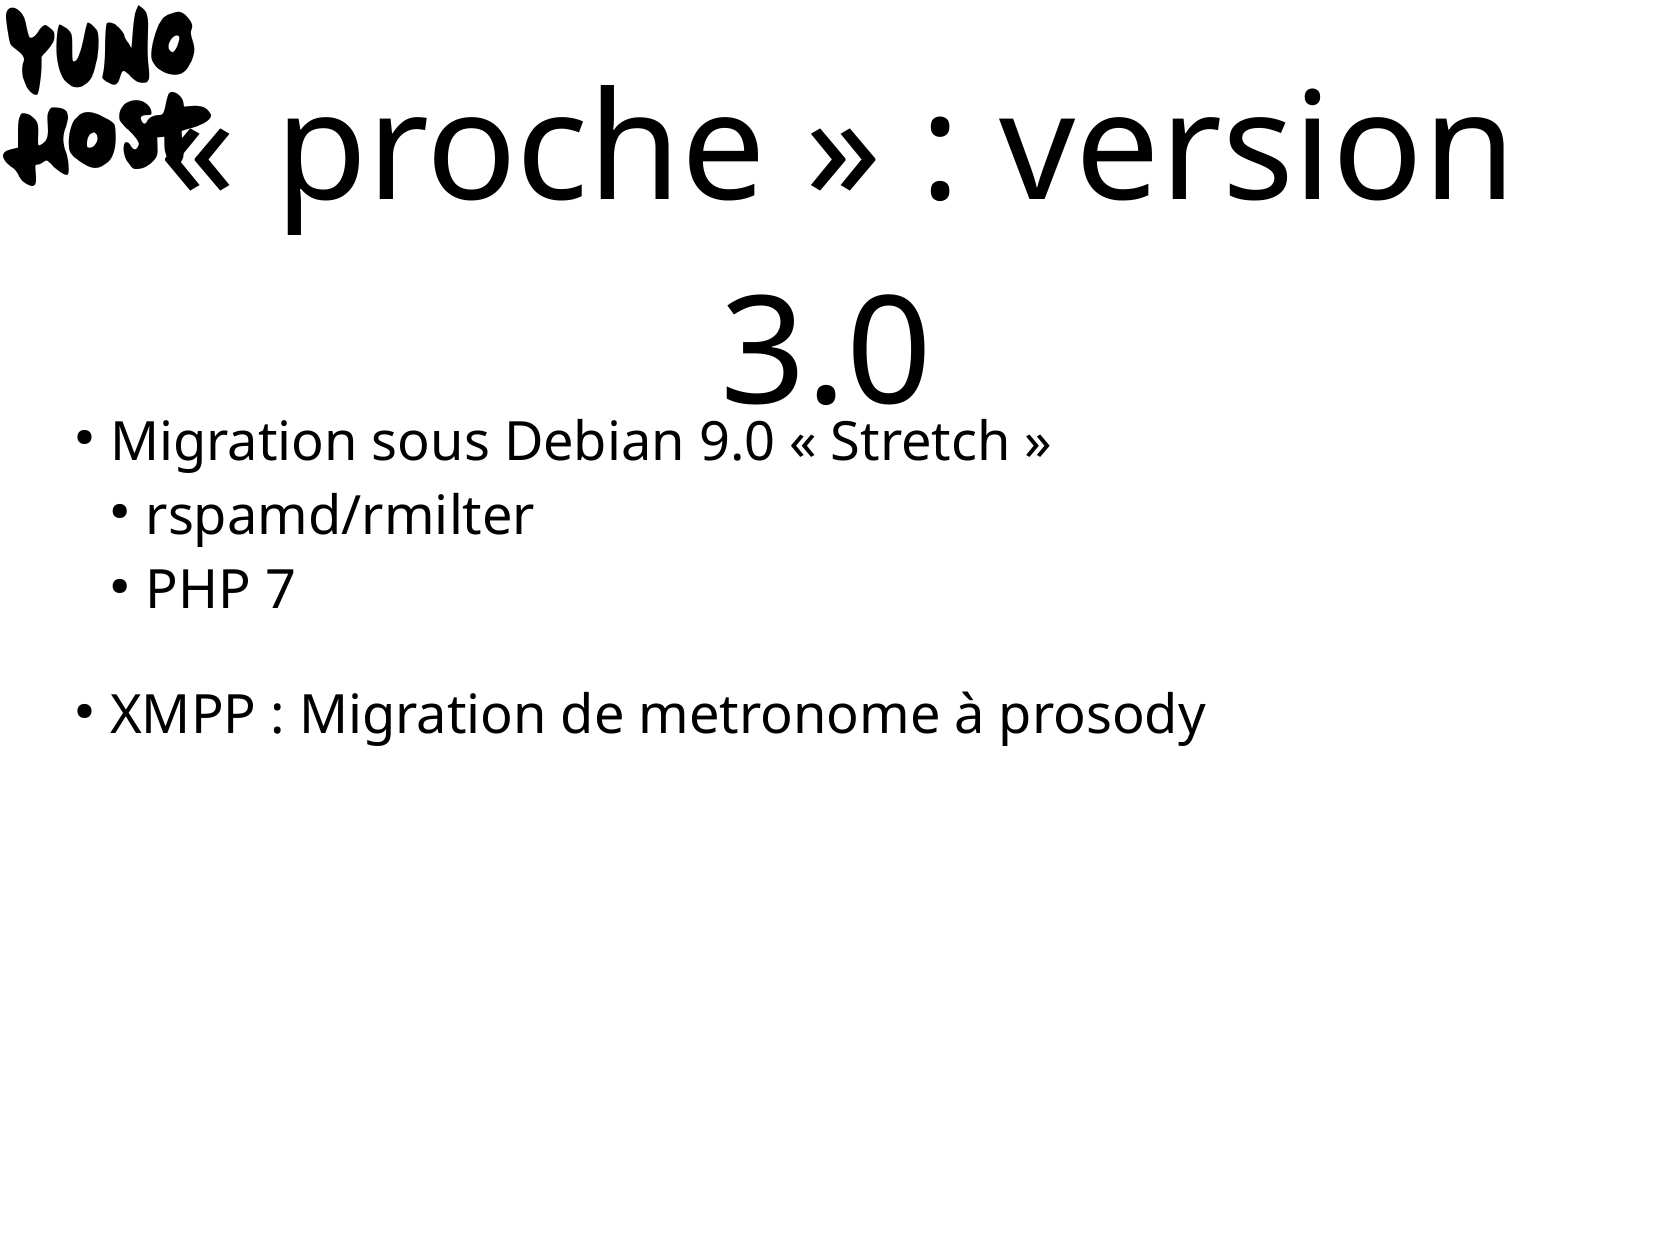

# Le FuturTM  « proche » : version 3.0
Migration sous Debian 9.0 « Stretch »
rspamd/rmilter
PHP 7
XMPP : Migration de metronome à prosody